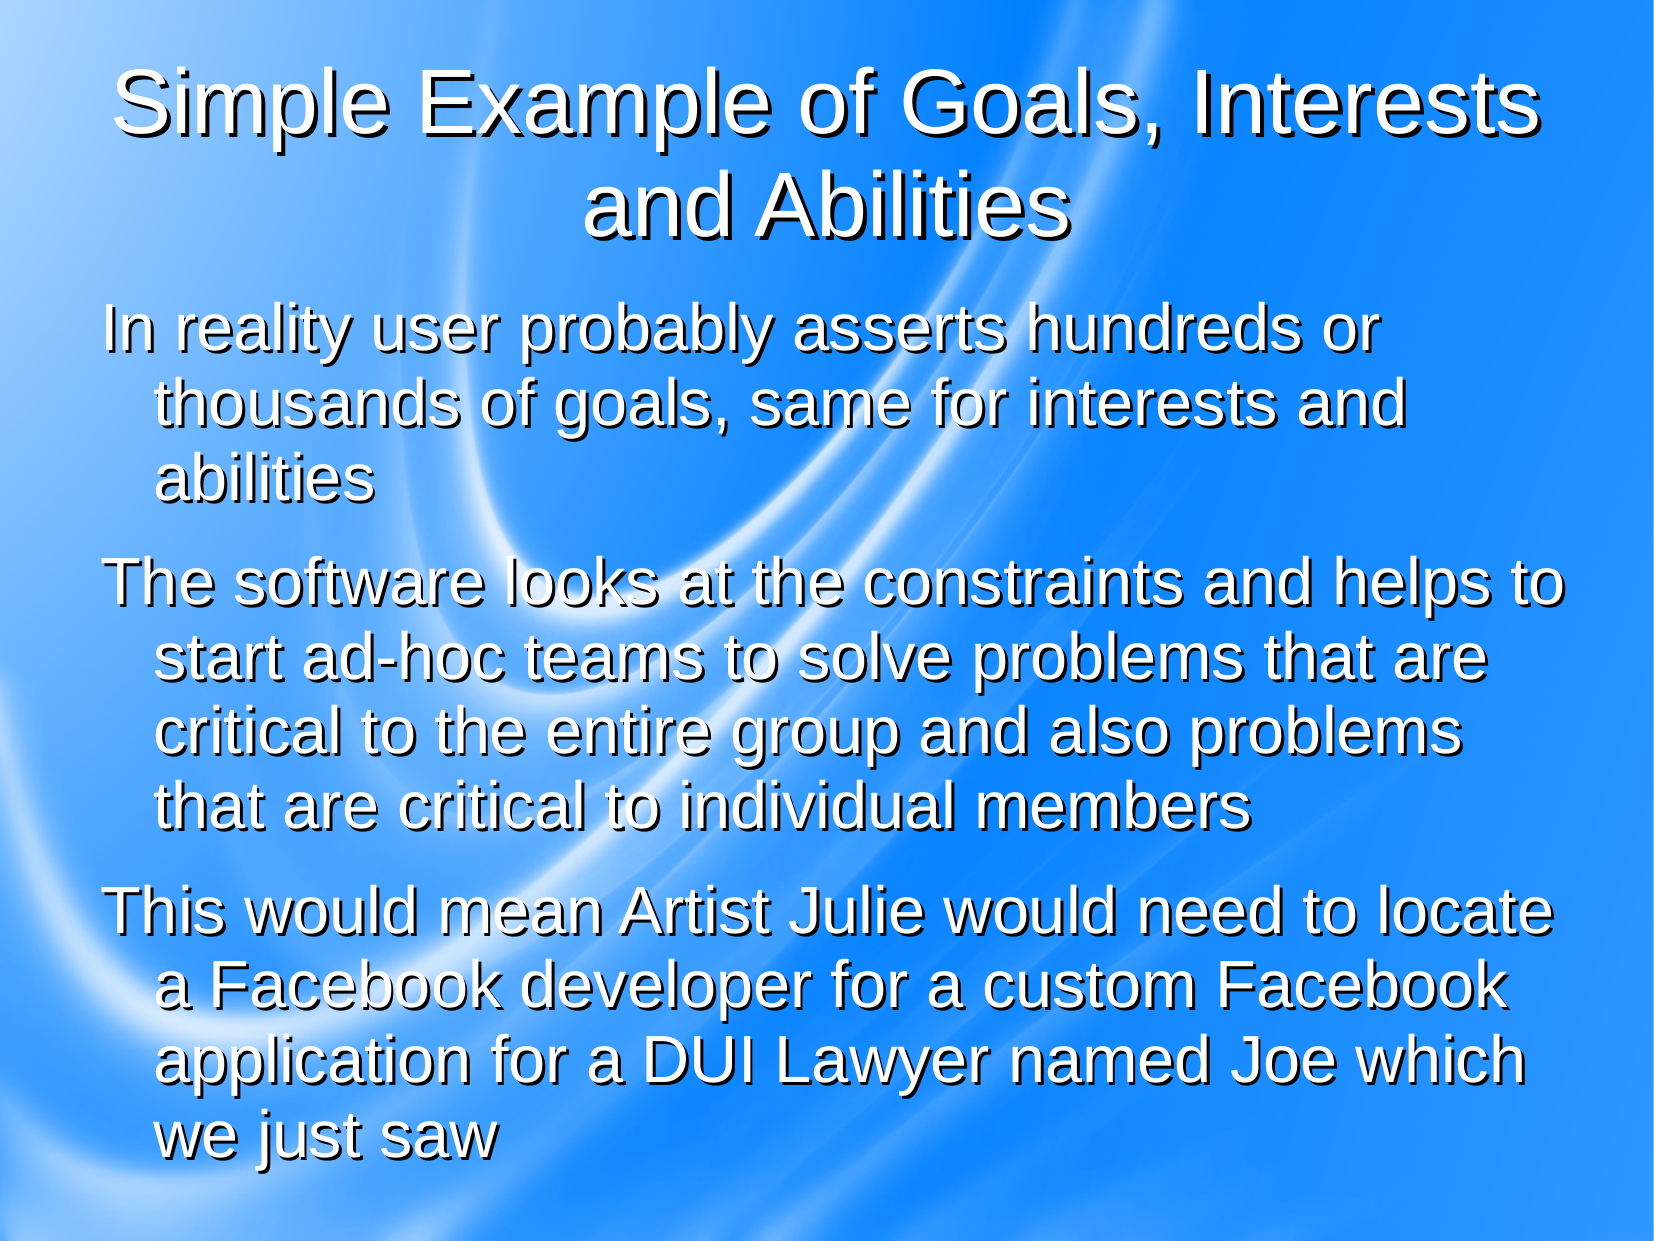

# Simple Example of Goals, Interests and Abilities
In reality user probably asserts hundreds or thousands of goals, same for interests and abilities
The software looks at the constraints and helps to start ad-hoc teams to solve problems that are critical to the entire group and also problems that are critical to individual members
This would mean Artist Julie would need to locate a Facebook developer for a custom Facebook application for a DUI Lawyer named Joe which we just saw